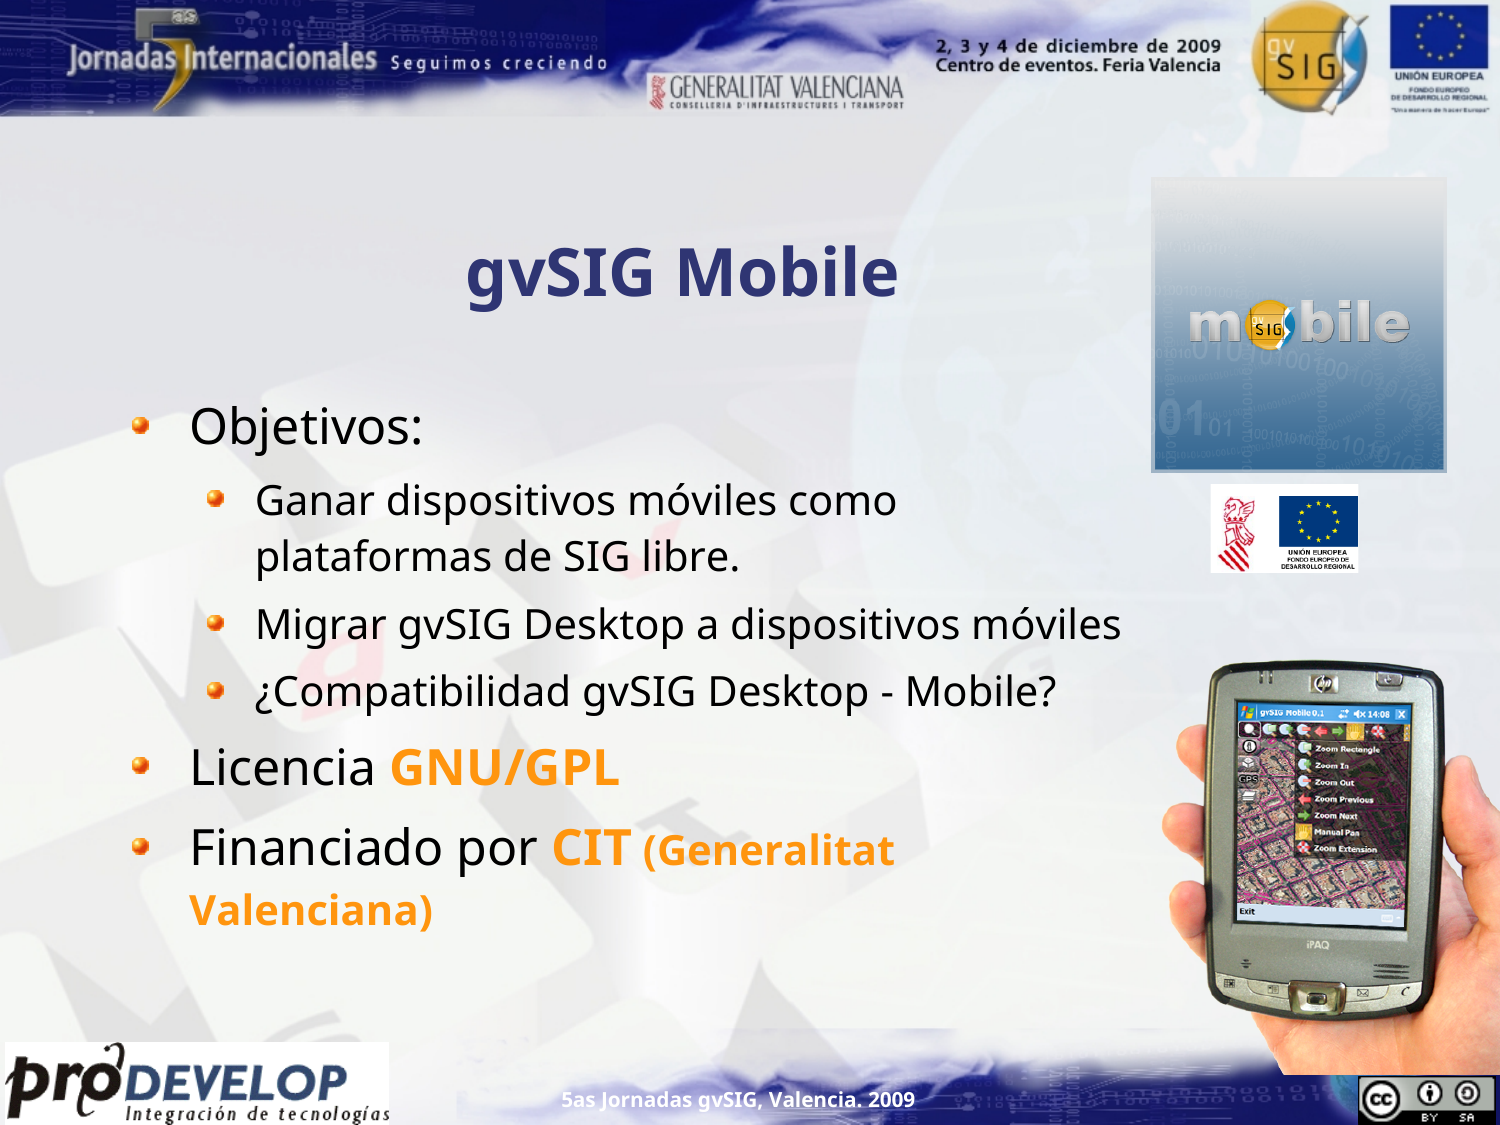

gvSIG Mobile
# Objetivos:
Ganar dispositivos móviles como plataformas de SIG libre.
Migrar gvSIG Desktop a dispositivos móviles
¿Compatibilidad gvSIG Desktop - Mobile?
Licencia GNU/GPL
Financiado por CIT (Generalitat Valenciana)
25/10/2006
4
Plan Difusión Interna gvSIG v. 2.0